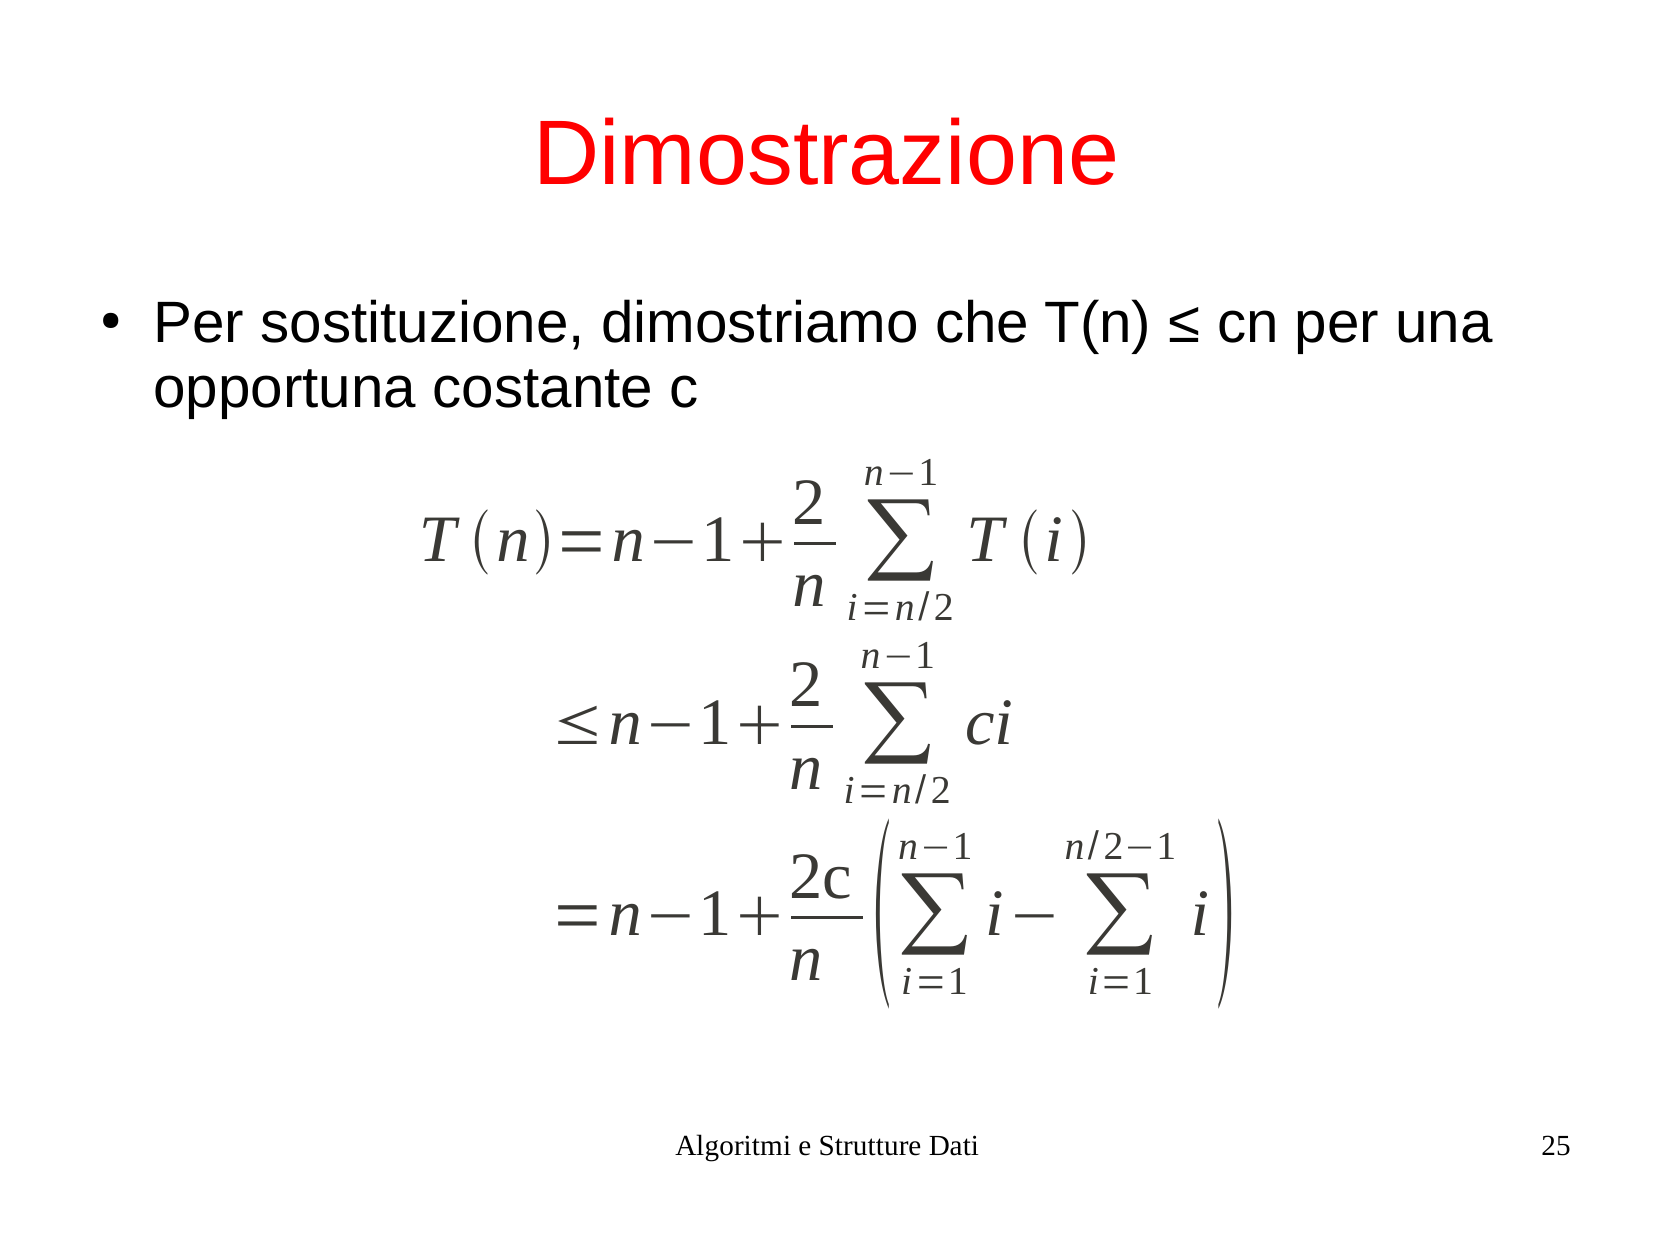

# Dimostrazione
Per sostituzione, dimostriamo che T(n) ≤ cn per una opportuna costante c
Algoritmi e Strutture Dati
25